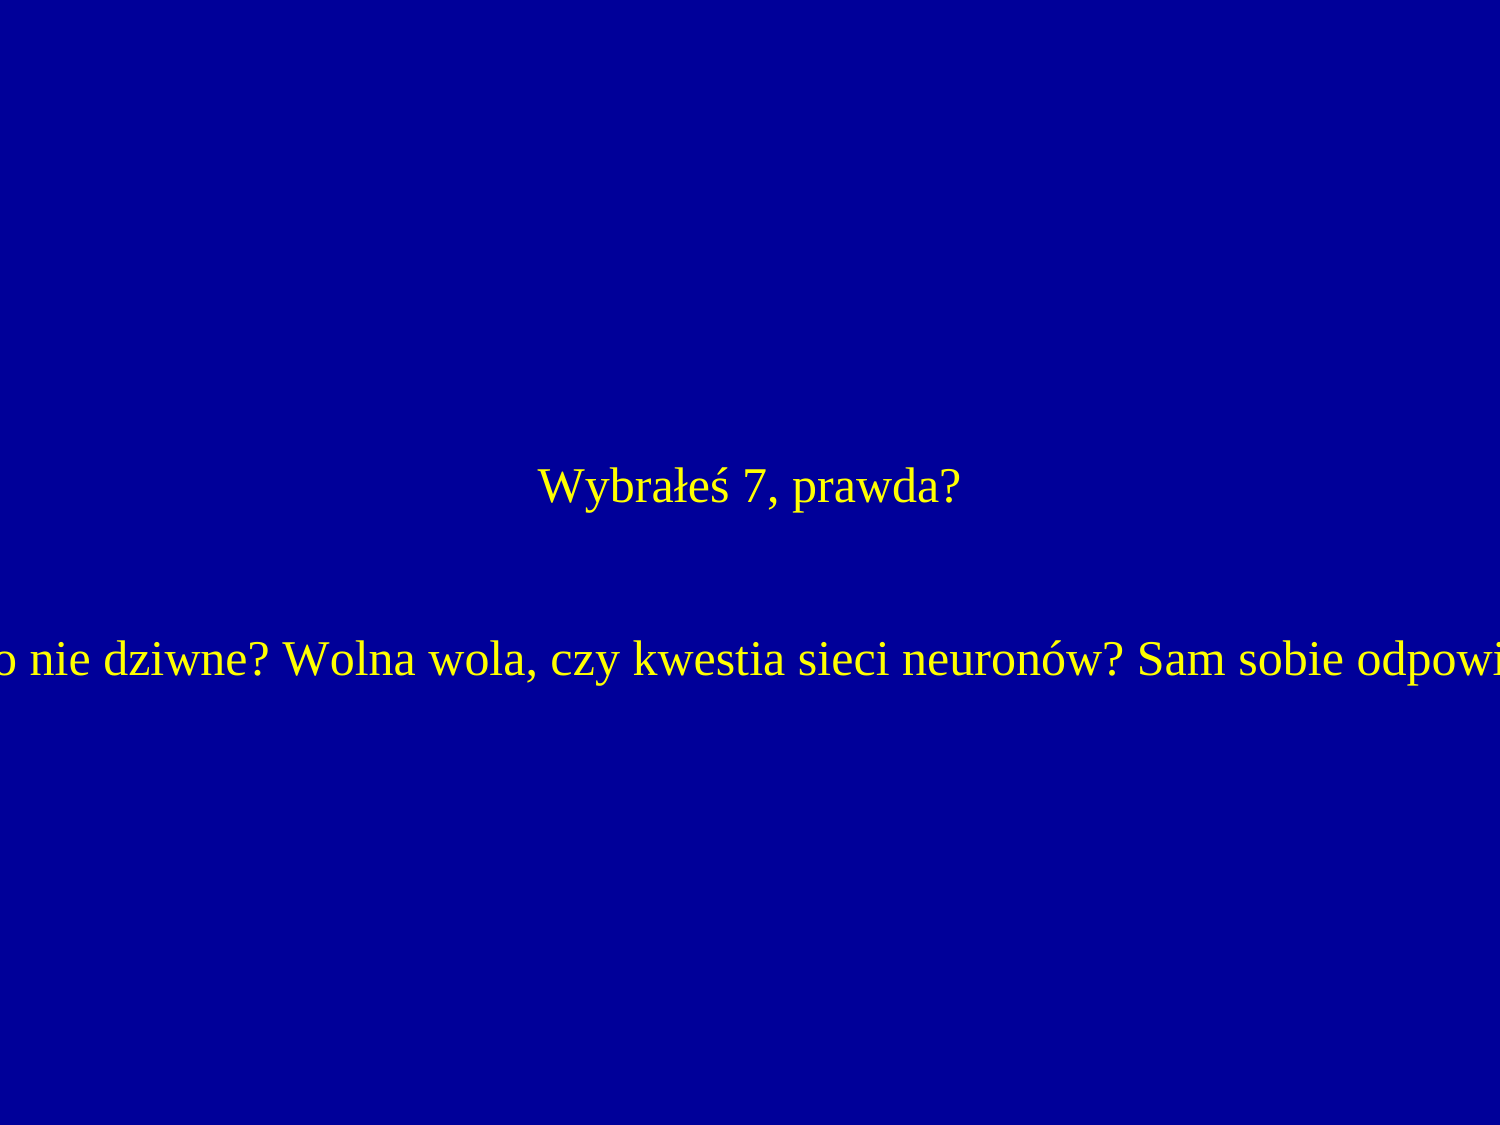

Wybrałeś 7, prawda?
Czy to nie dziwne? Wolna wola, czy kwestia sieci neuronów? Sam sobie odpowiedz...